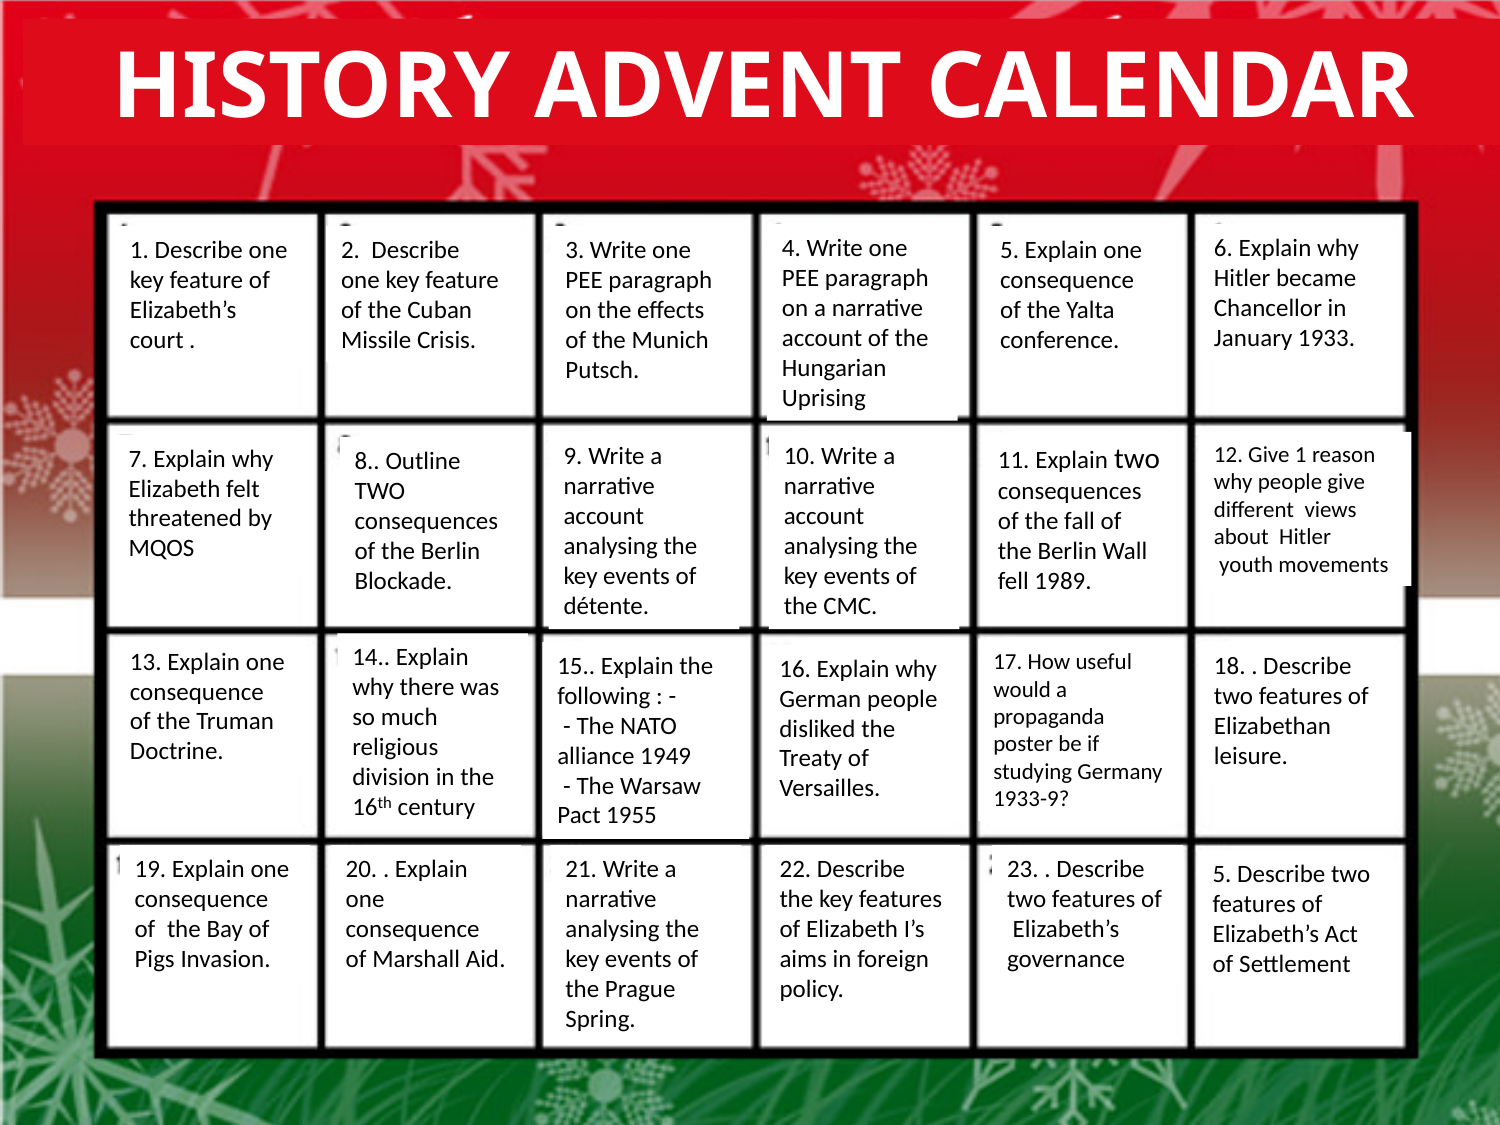

HISTORY ADVENT CALENDAR
4. Write one PEE paragraph on a narrative account of the Hungarian Uprising
6. Explain why Hitler became Chancellor in January 1933.
1. Describe one key feature of Elizabeth’s court .
2. Describe one key feature of the Cuban Missile Crisis.
3. Write one PEE paragraph on the effects of the Munich Putsch.
5. Explain one consequence of the Yalta conference.
#
12. Give 1 reason why people give different views about Hitler
 youth movements
9. Write a narrative account analysing the key events of détente.
10. Write a narrative account analysing the key events of the CMC.
11. Explain two consequences of the fall of the Berlin Wall fell 1989.
7. Explain why Elizabeth felt threatened by MQOS
8.. Outline TWO consequences of the Berlin Blockade.
14.. Explain why there was so much religious division in the 16th century
13. Explain one consequence of the Truman Doctrine.
17. How useful would a propaganda poster be if studying Germany 1933-9?
15.. Explain the following : -
 - The NATO alliance 1949
 - The Warsaw Pact 1955
18. . Describe two features of Elizabethan leisure.
16. Explain why German people disliked the Treaty of Versailles.
19. Explain one consequence of the Bay of Pigs Invasion.
20. . Explain one consequence of Marshall Aid.
21. Write a narrative analysing the key events of the Prague Spring.
22. Describe the key features of Elizabeth I’s aims in foreign policy.
23. . Describe two features of Elizabeth’s governance
5. Describe two features of Elizabeth’s Act of Settlement